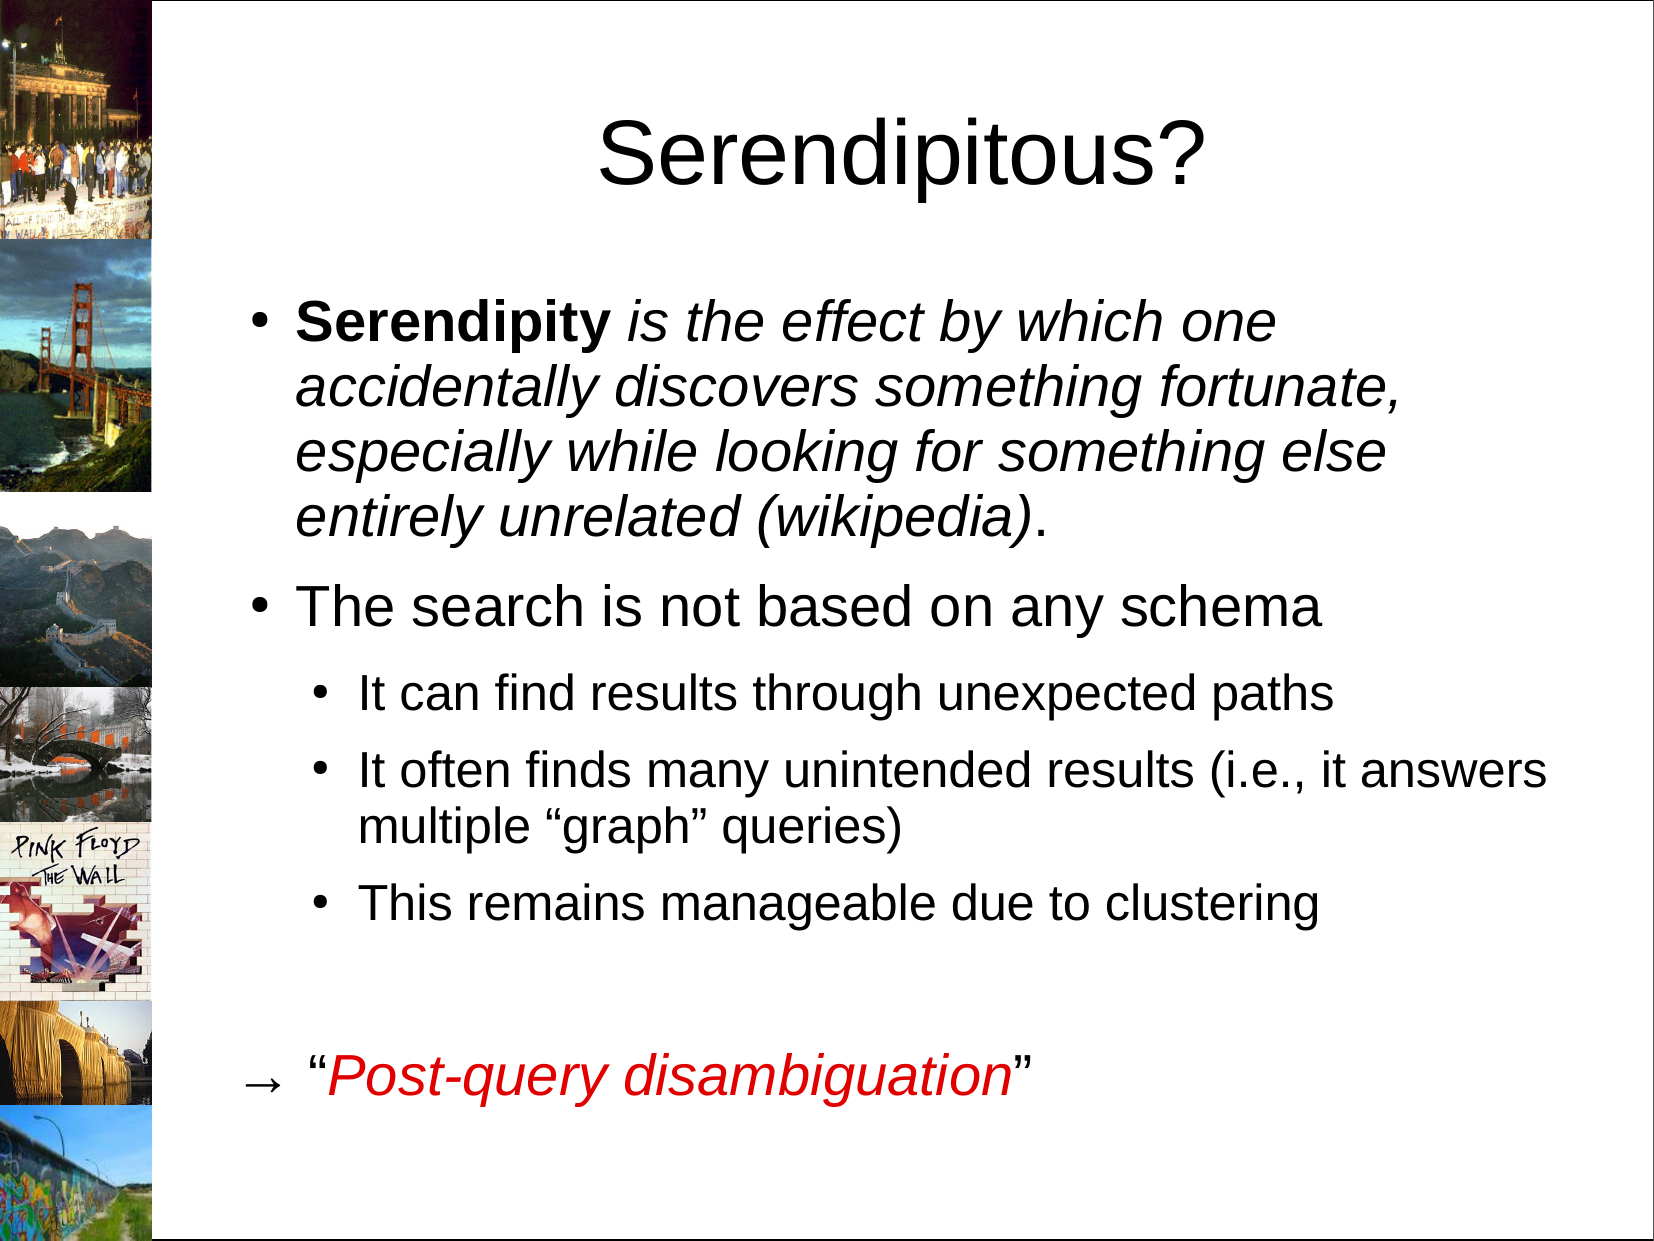

# Serendipitous?
Serendipity is the effect by which one accidentally discovers something fortunate, especially while looking for something else entirely unrelated (wikipedia).
The search is not based on any schema
It can find results through unexpected paths
It often finds many unintended results (i.e., it answers multiple “graph” queries)
This remains manageable due to clustering
→ “Post-query disambiguation”